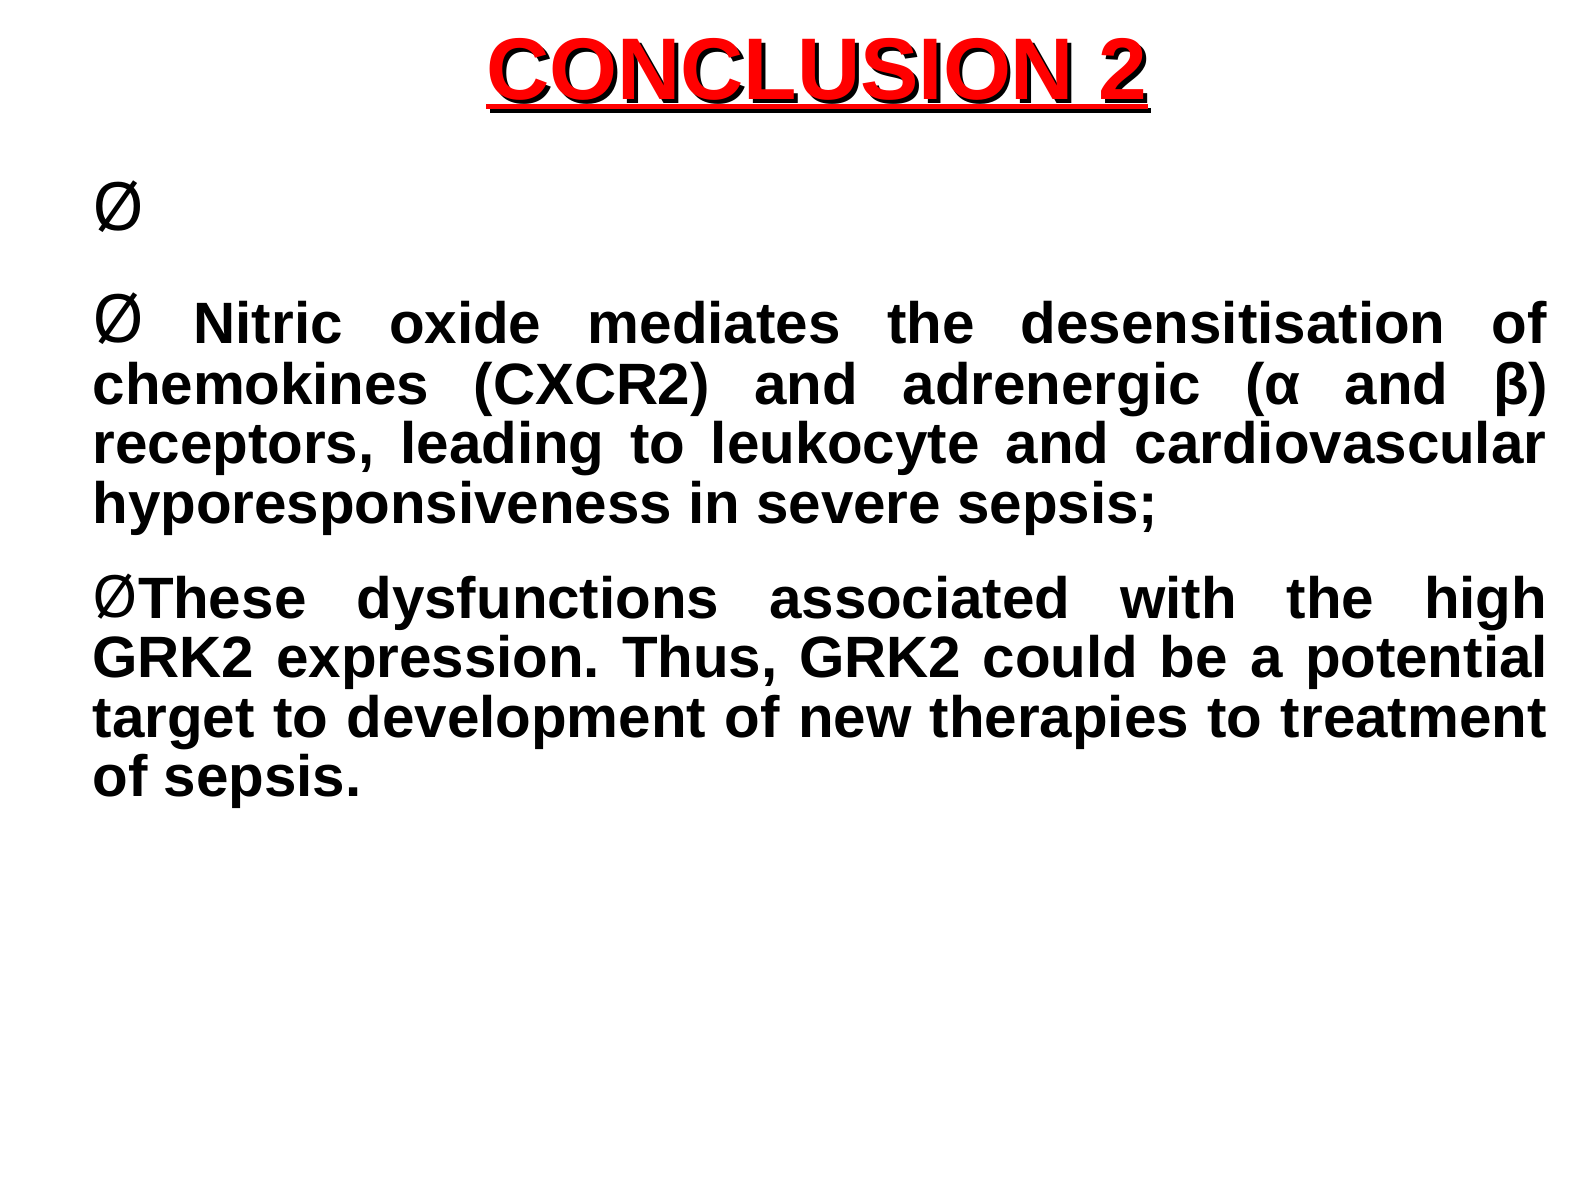

CONCLUSION 2
 Nitric oxide mediates the desensitisation of chemokines (CXCR2) and adrenergic (α and β) receptors, leading to leukocyte and cardiovascular hyporesponsiveness in severe sepsis;
These dysfunctions associated with the high GRK2 expression. Thus, GRK2 could be a potential target to development of new therapies to treatment of sepsis.